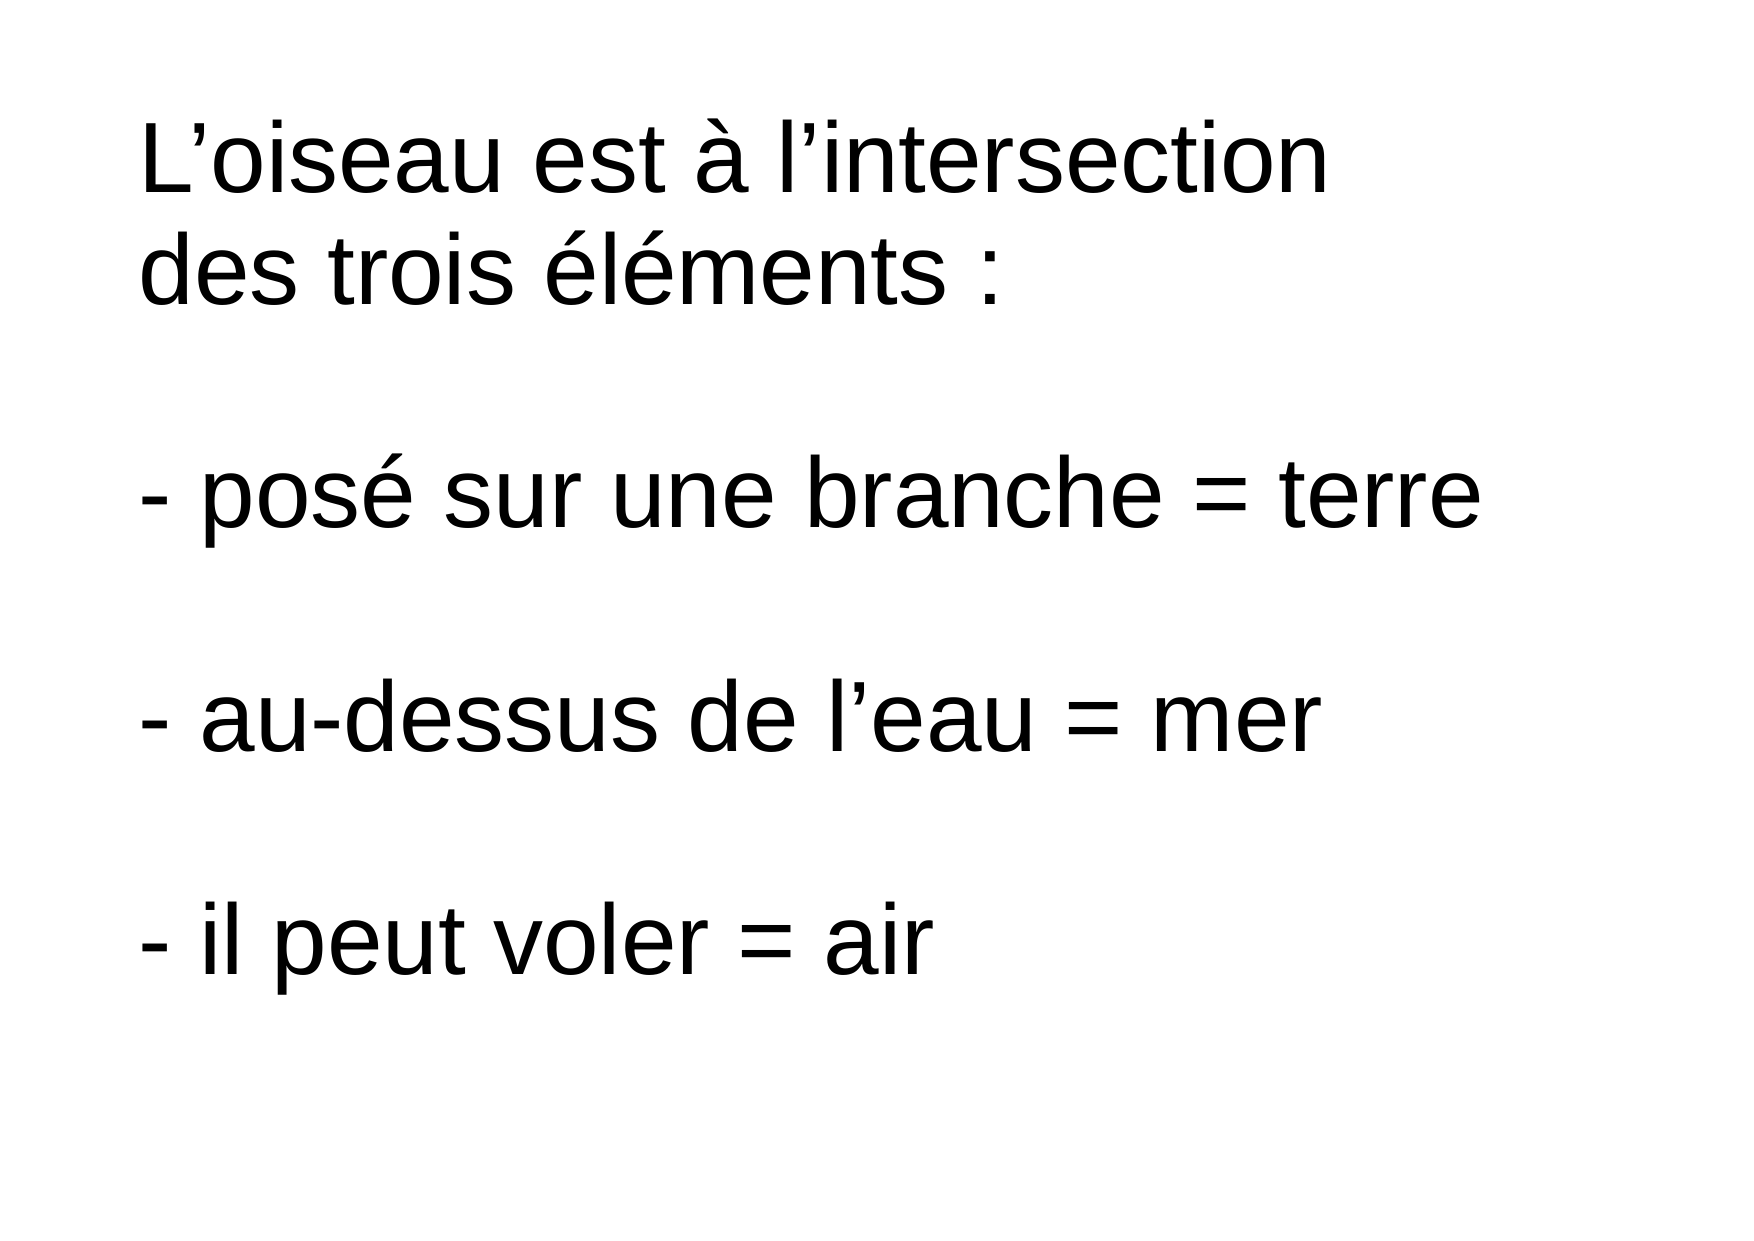

L’oiseau est à l’intersection
des trois éléments :
- posé sur une branche = terre
- au-dessus de l’eau = mer
- il peut voler = air